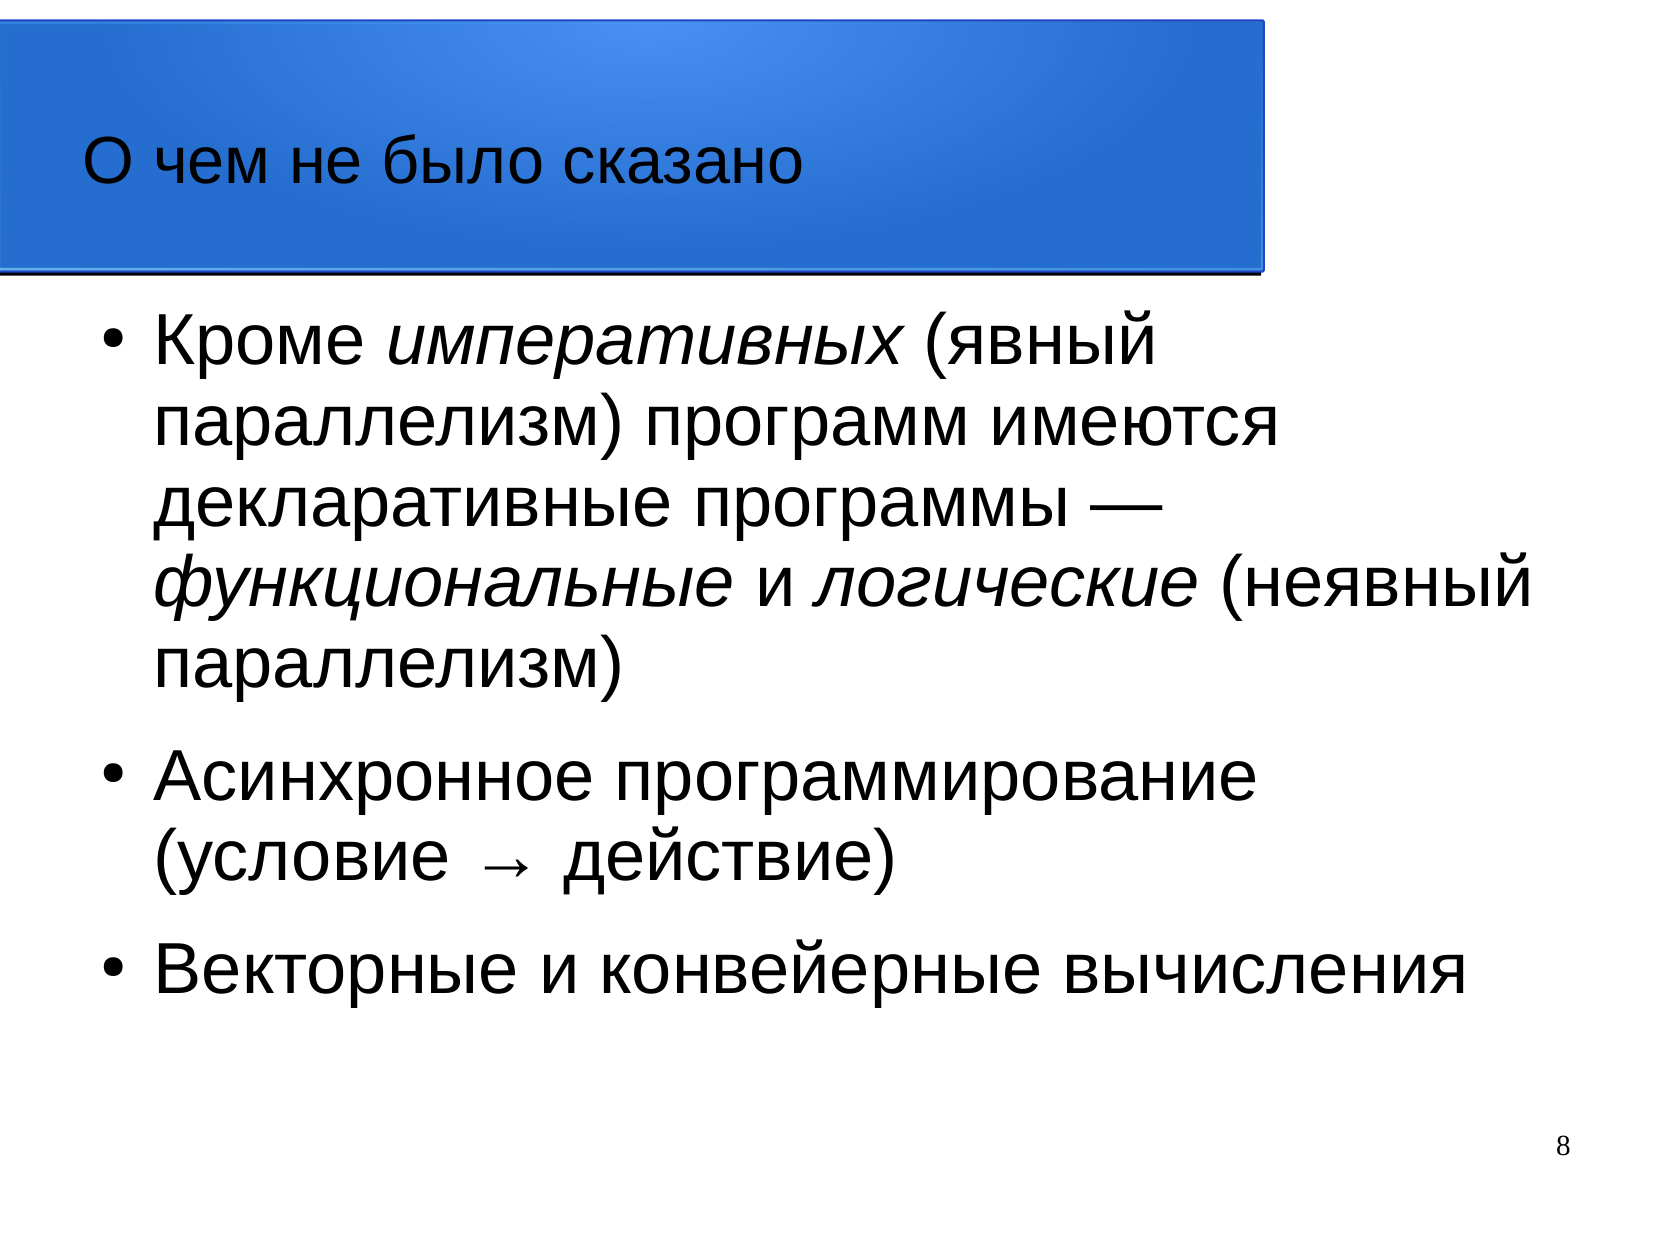

# О чем не было сказано
Кроме императивных (явный параллелизм) программ имеются декларативные программы — функциональные и логические (неявный параллелизм)
Асинхронное программирование (условие → действие)
Векторные и конвейерные вычисления
8